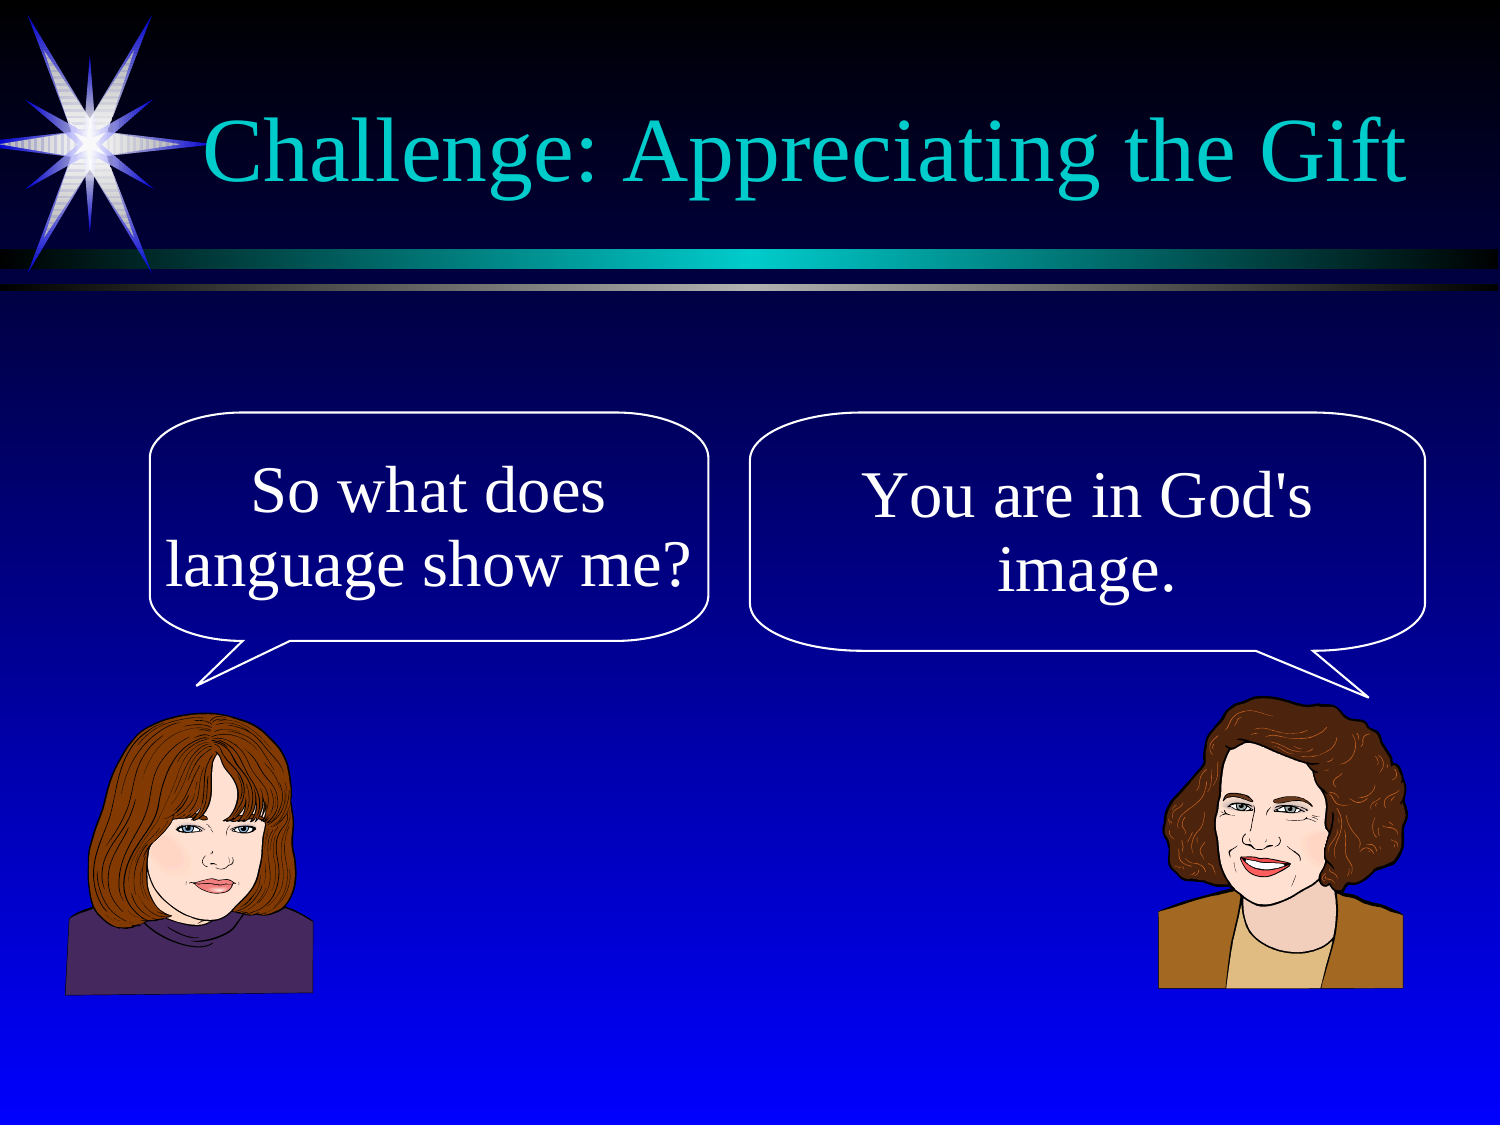

# Challenge: Appreciating the Gift
So what does
language show me?
You are in God's
image.